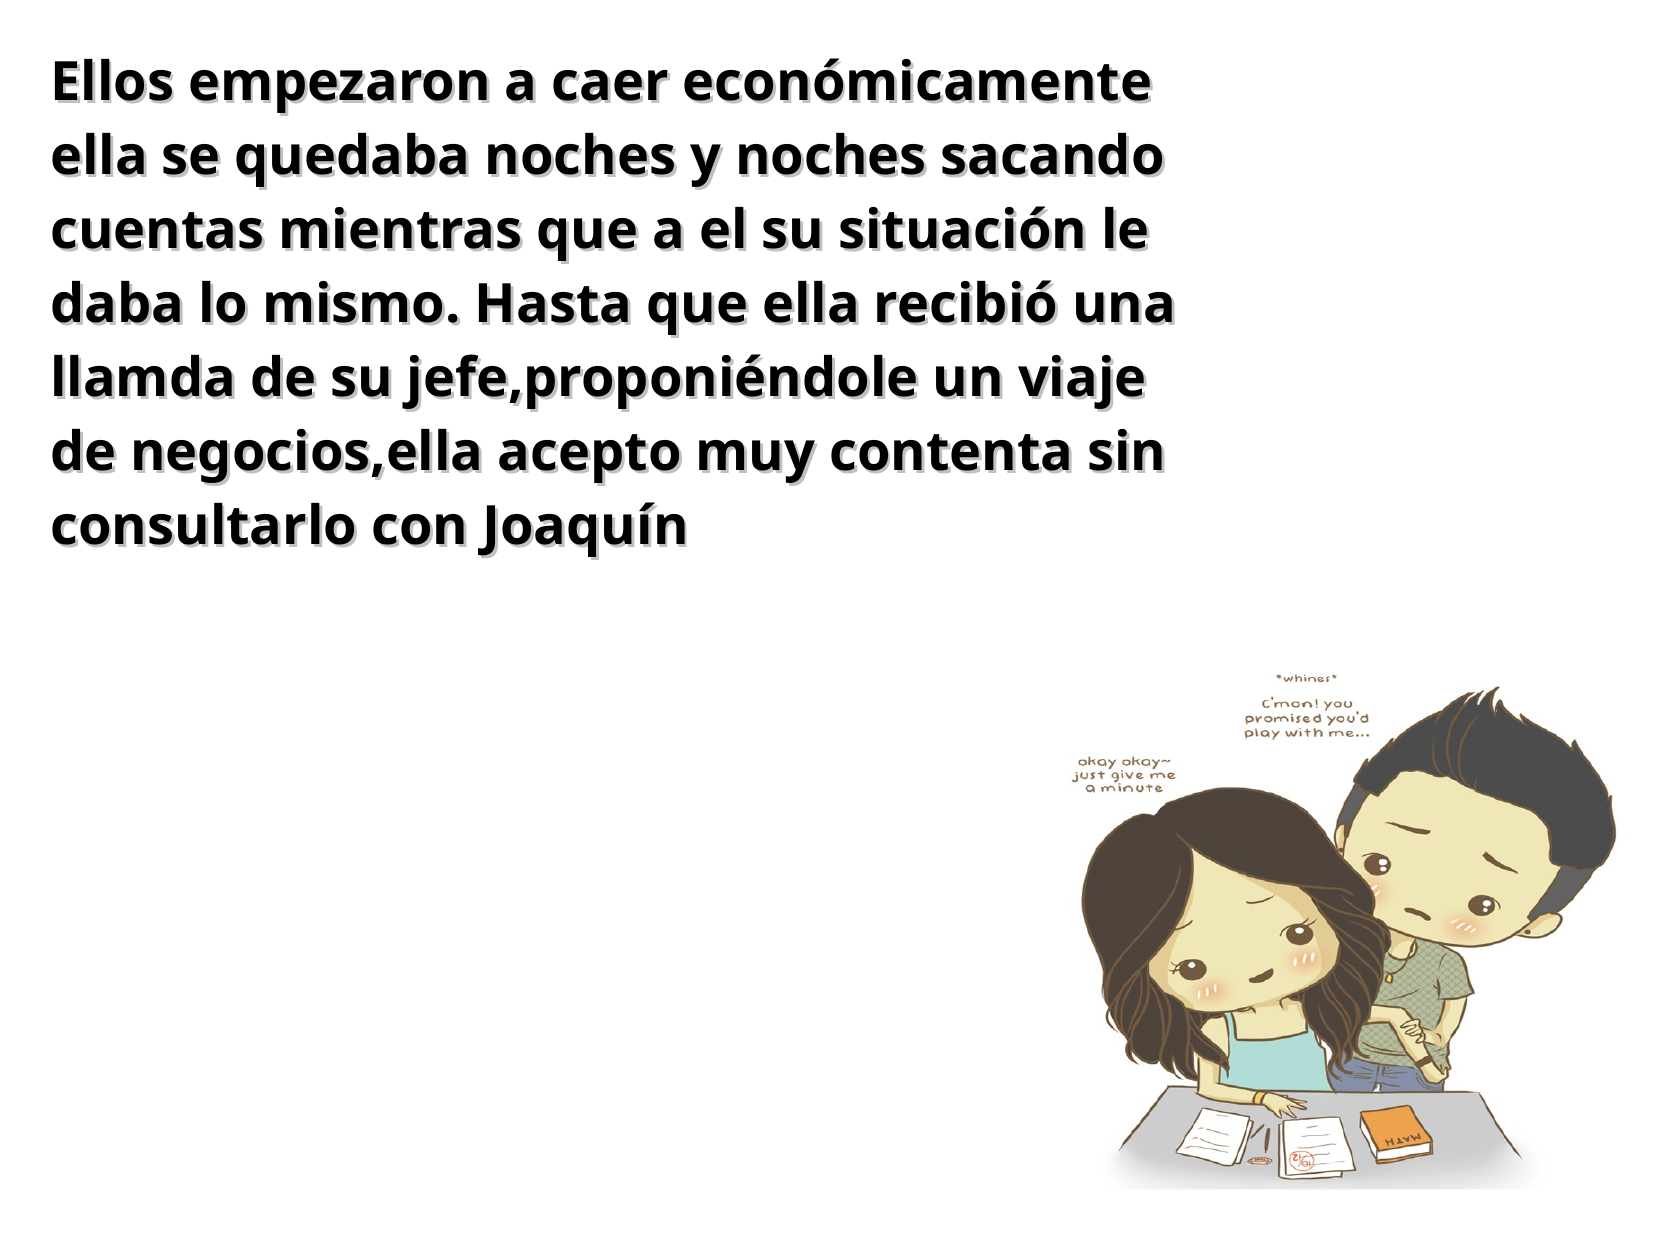

Ellos empezaron a caer económicamente ella se quedaba noches y noches sacando cuentas mientras que a el su situación le daba lo mismo. Hasta que ella recibió una llamda de su jefe,proponiéndole un viaje de negocios,ella acepto muy contenta sin consultarlo con Joaquín